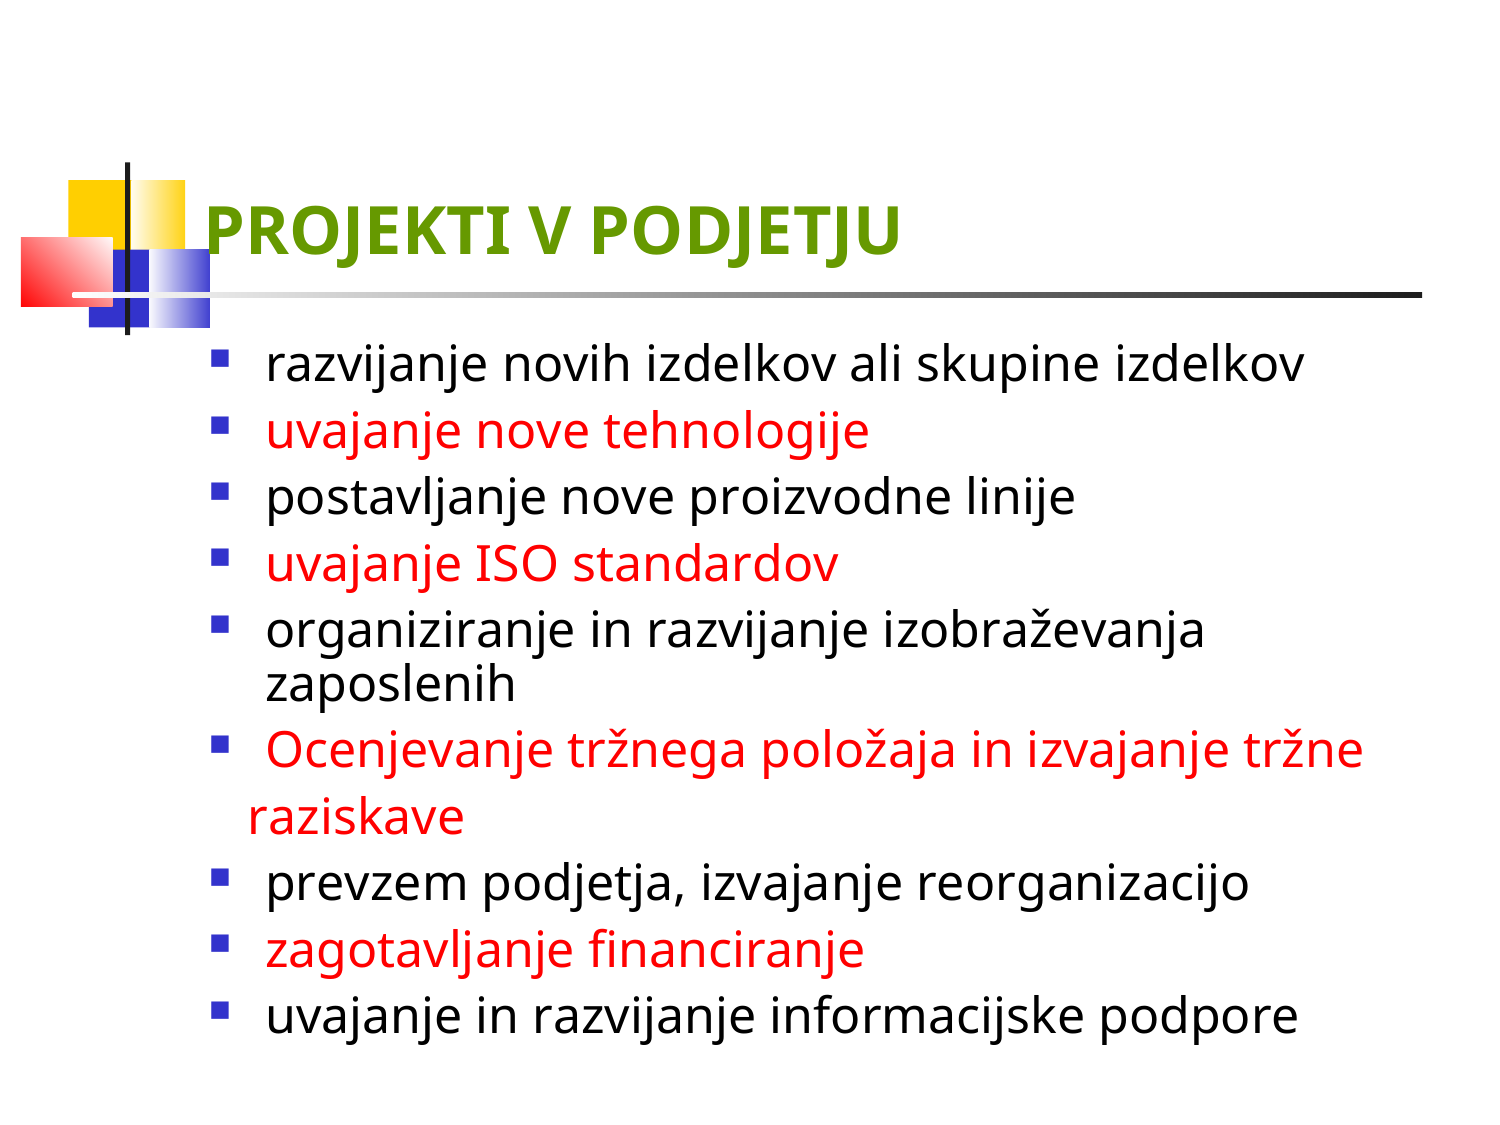

# PROJEKTI V PODJETJU
razvijanje novih izdelkov ali skupine izdelkov
uvajanje nove tehnologije
postavljanje nove proizvodne linije
uvajanje ISO standardov
organiziranje in razvijanje izobraževanja zaposlenih
Ocenjevanje tržnega položaja in izvajanje tržne
 raziskave
prevzem podjetja, izvajanje reorganizacijo
zagotavljanje financiranje
uvajanje in razvijanje informacijske podpore